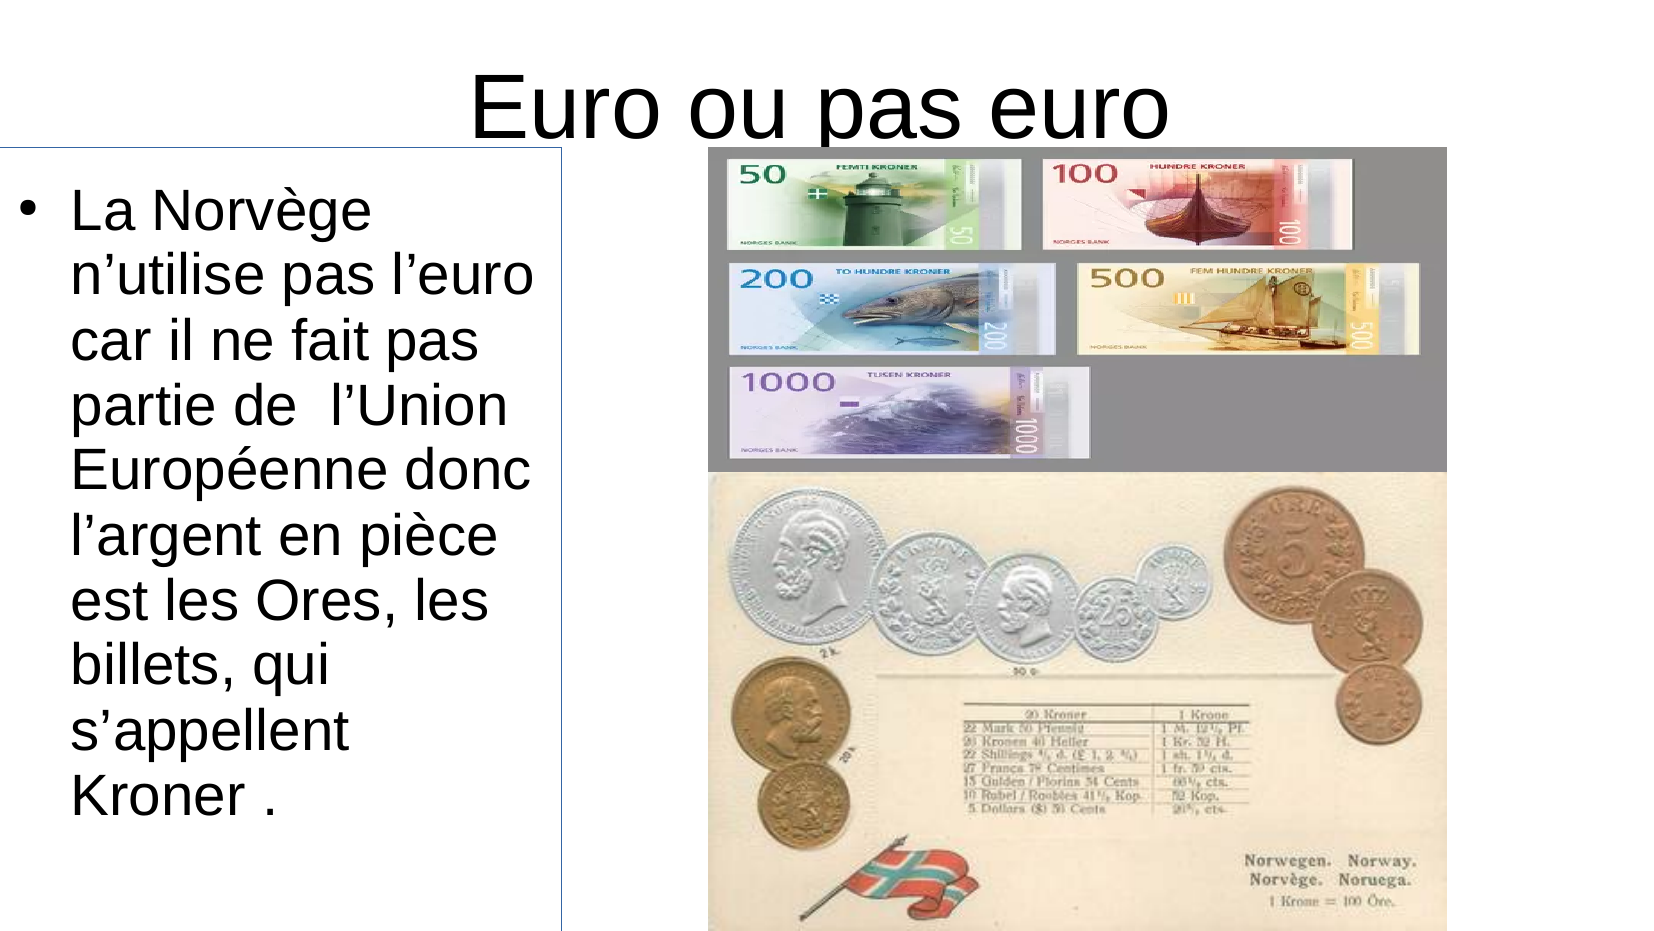

# Euro ou pas euro
La Norvège n’utilise pas l’euro car il ne fait pas partie de l’Union Européenne donc l’argent en pièce est les Ores, les billets, qui s’appellent Kroner .